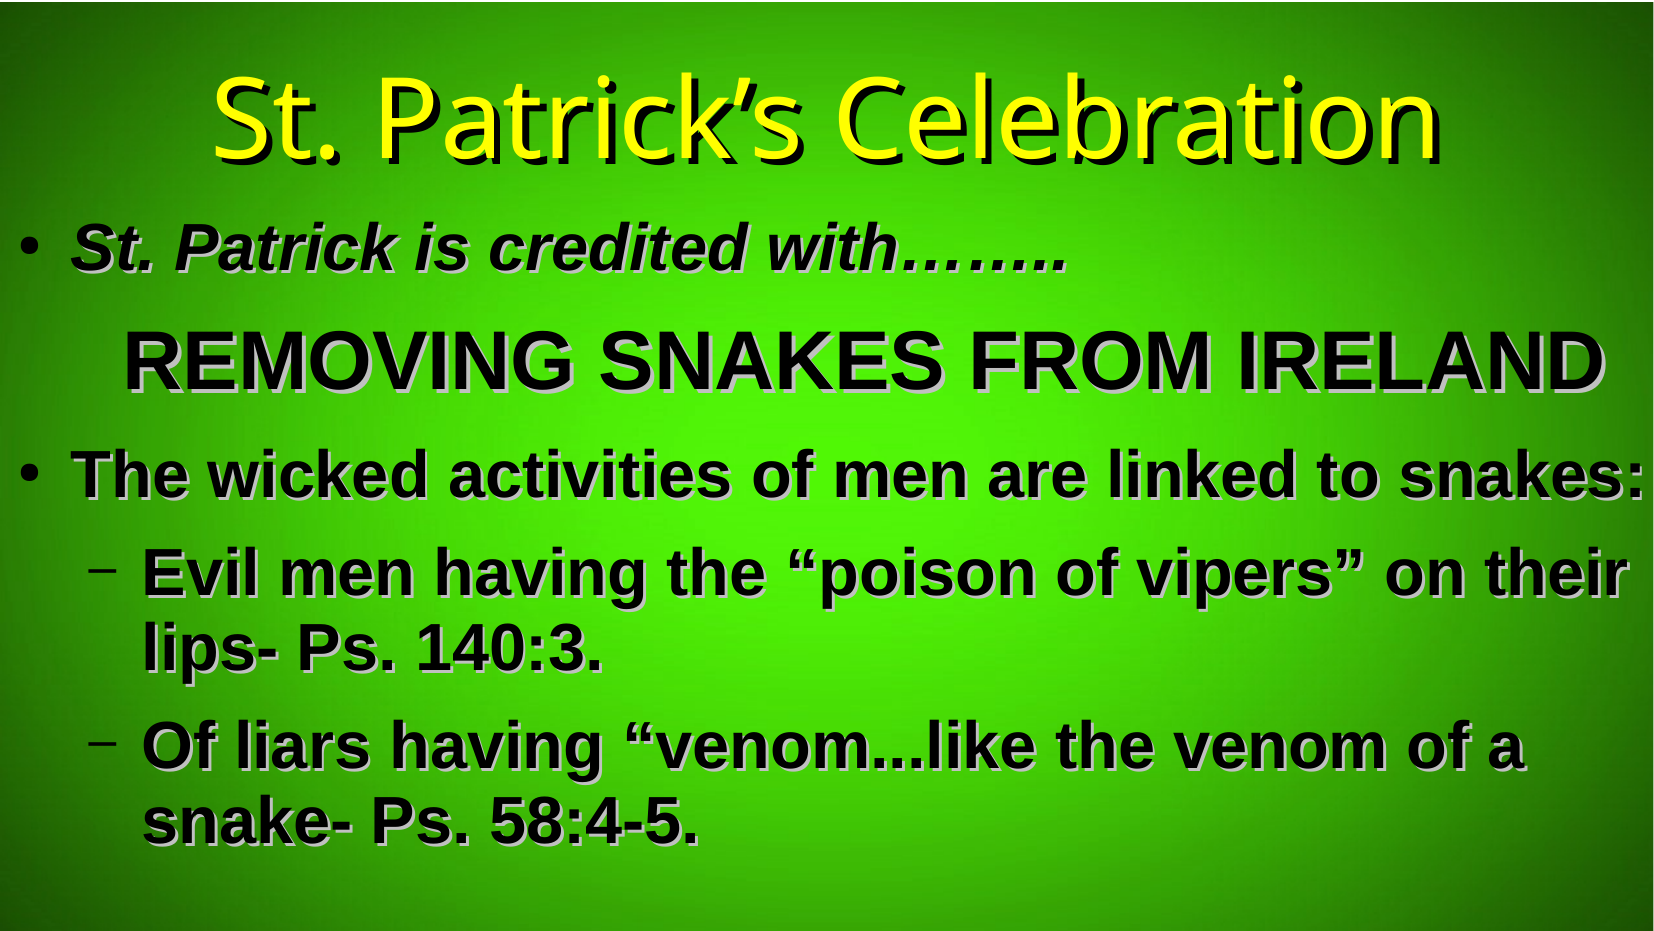

# St. Patrick’s Celebration
St. Patrick is credited with……..
REMOVING SNAKES FROM IRELAND
The wicked activities of men are linked to snakes:
Evil men having the “poison of vipers” on their lips- Ps. 140:3.
Of liars having “venom...like the venom of a snake- Ps. 58:4-5.